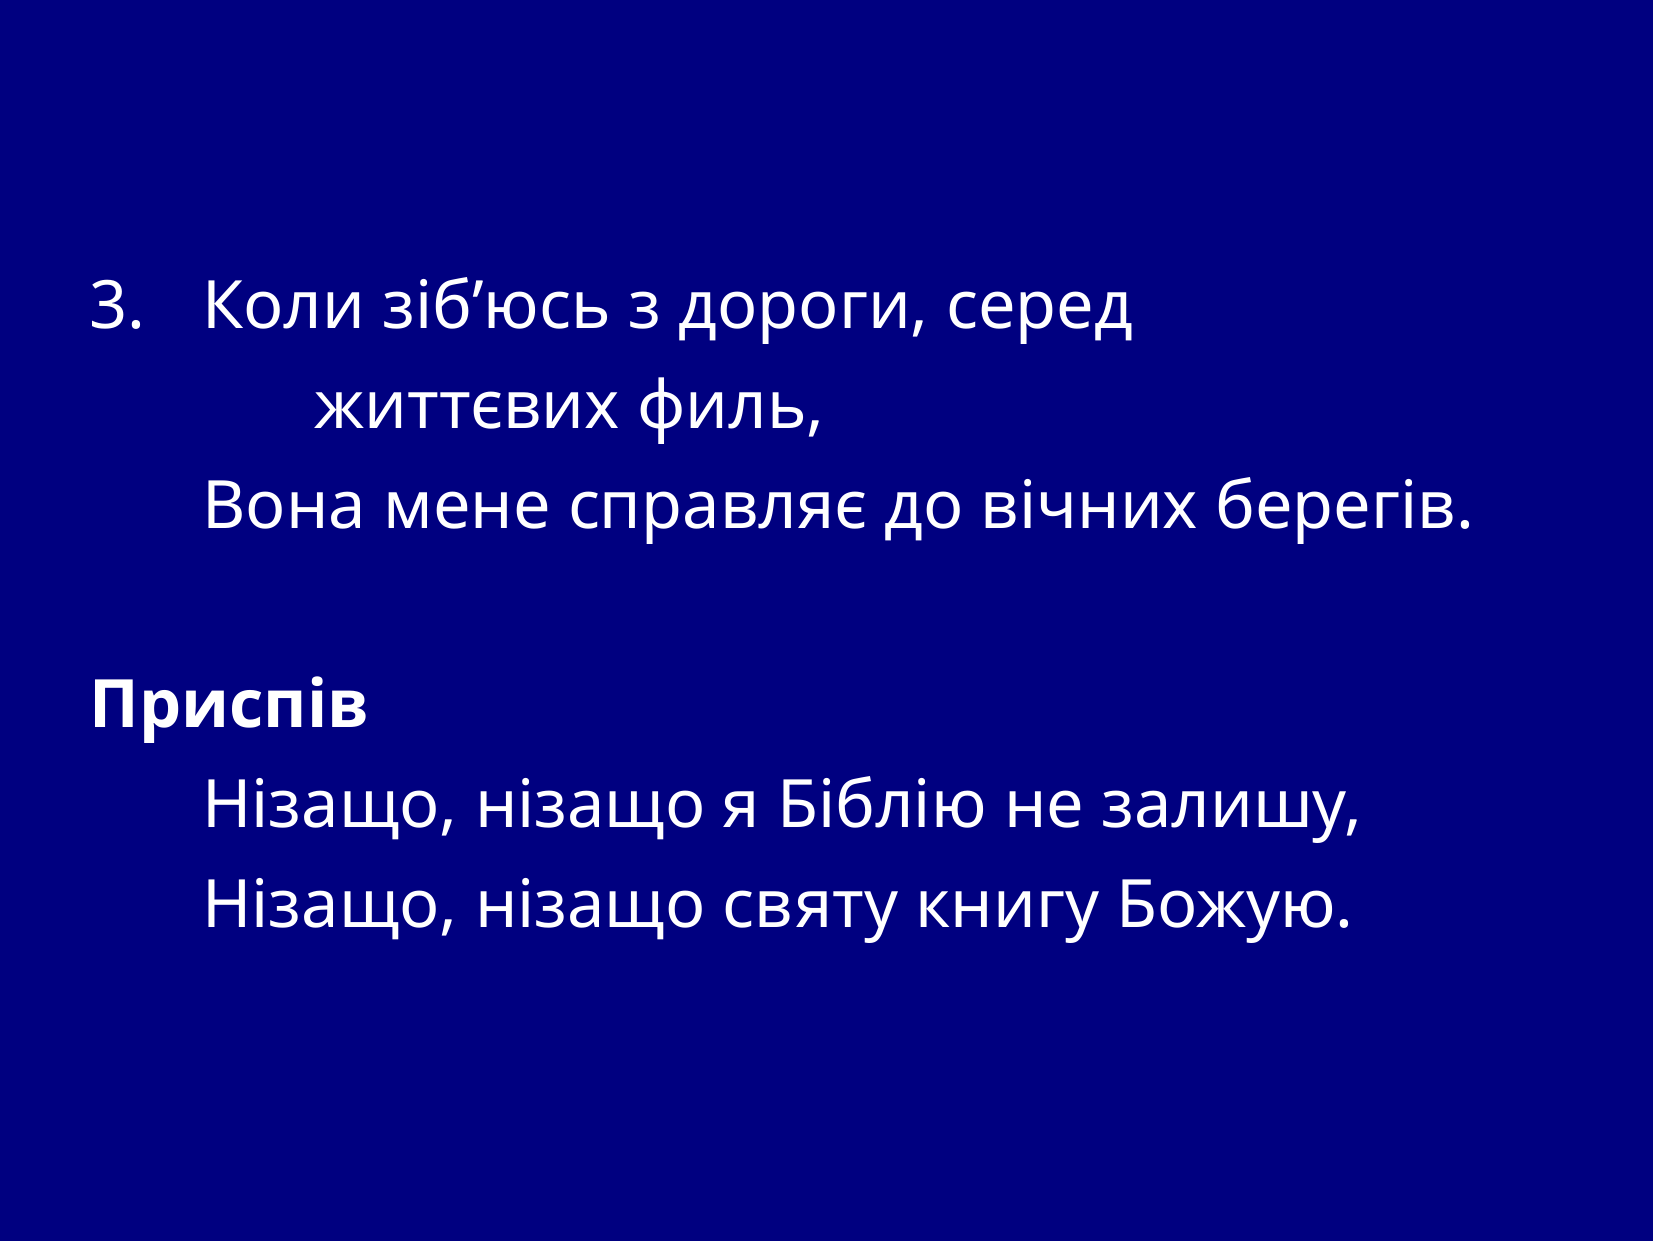

3.	Коли зіб’юсь з дороги, серед
		життєвих филь,
	Вона мене справляє до вічних берегів.
Приспів
	Нізащо, нізащо я Біблію не залишу,
	Нізащо, нізащо святу книгу Божую.